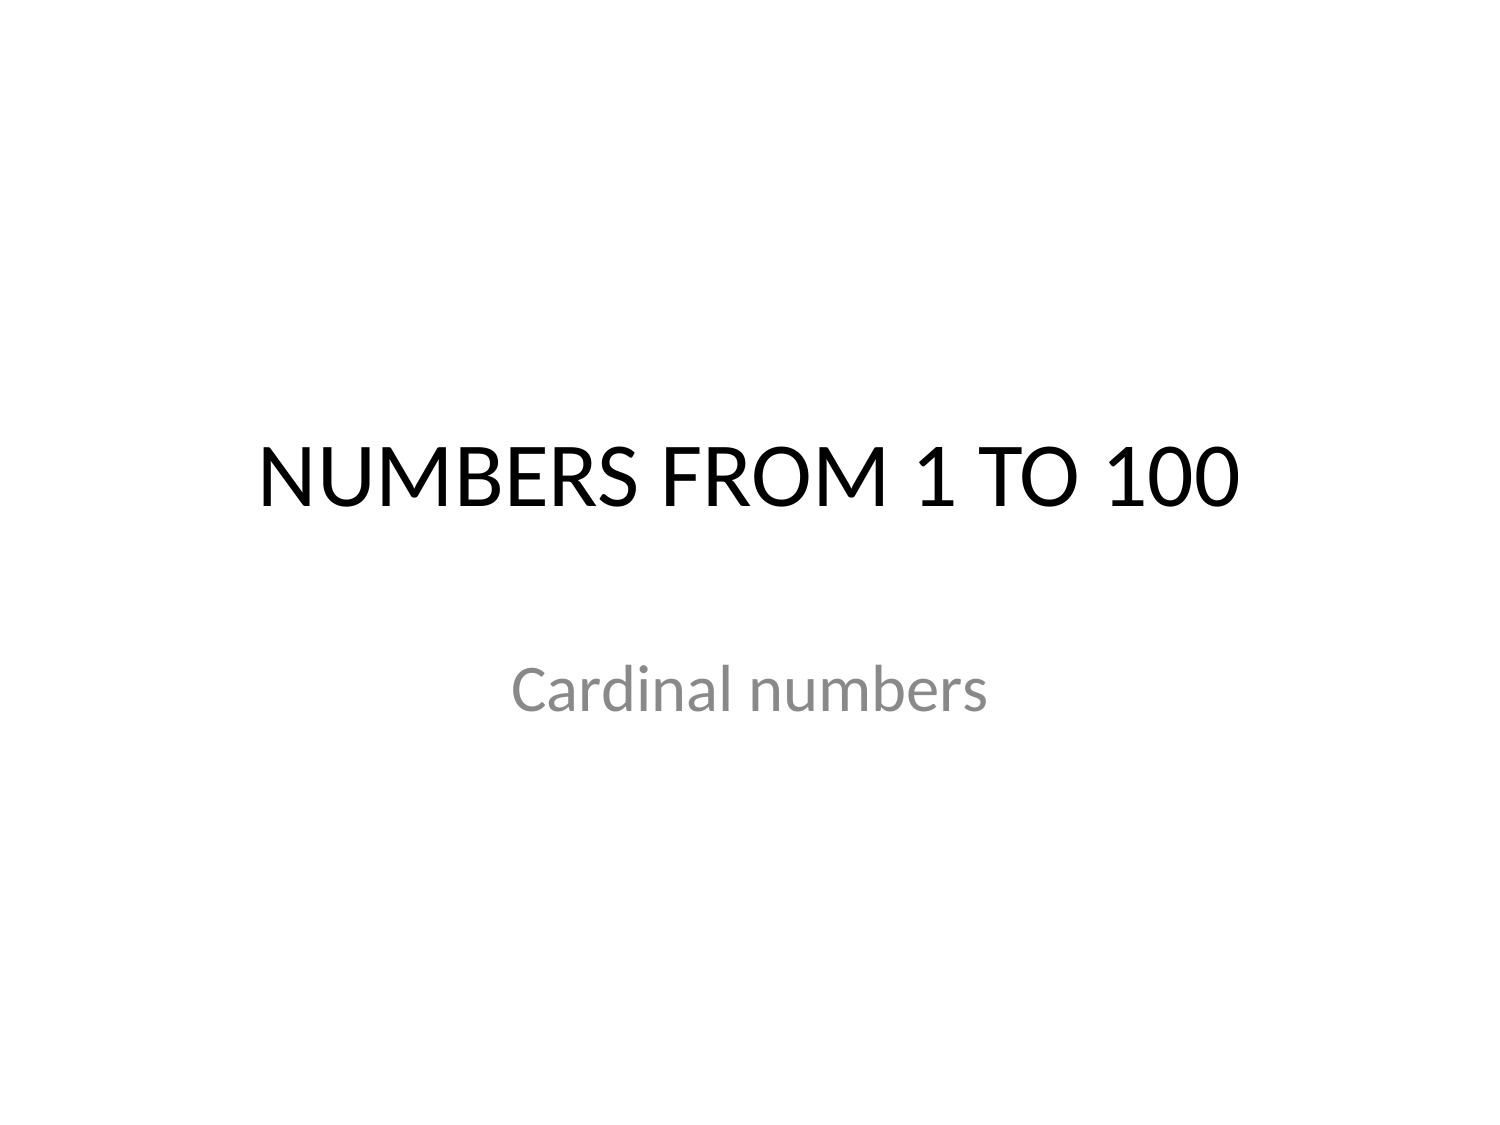

# NUMBERS FROM 1 TO 100
Cardinal numbers